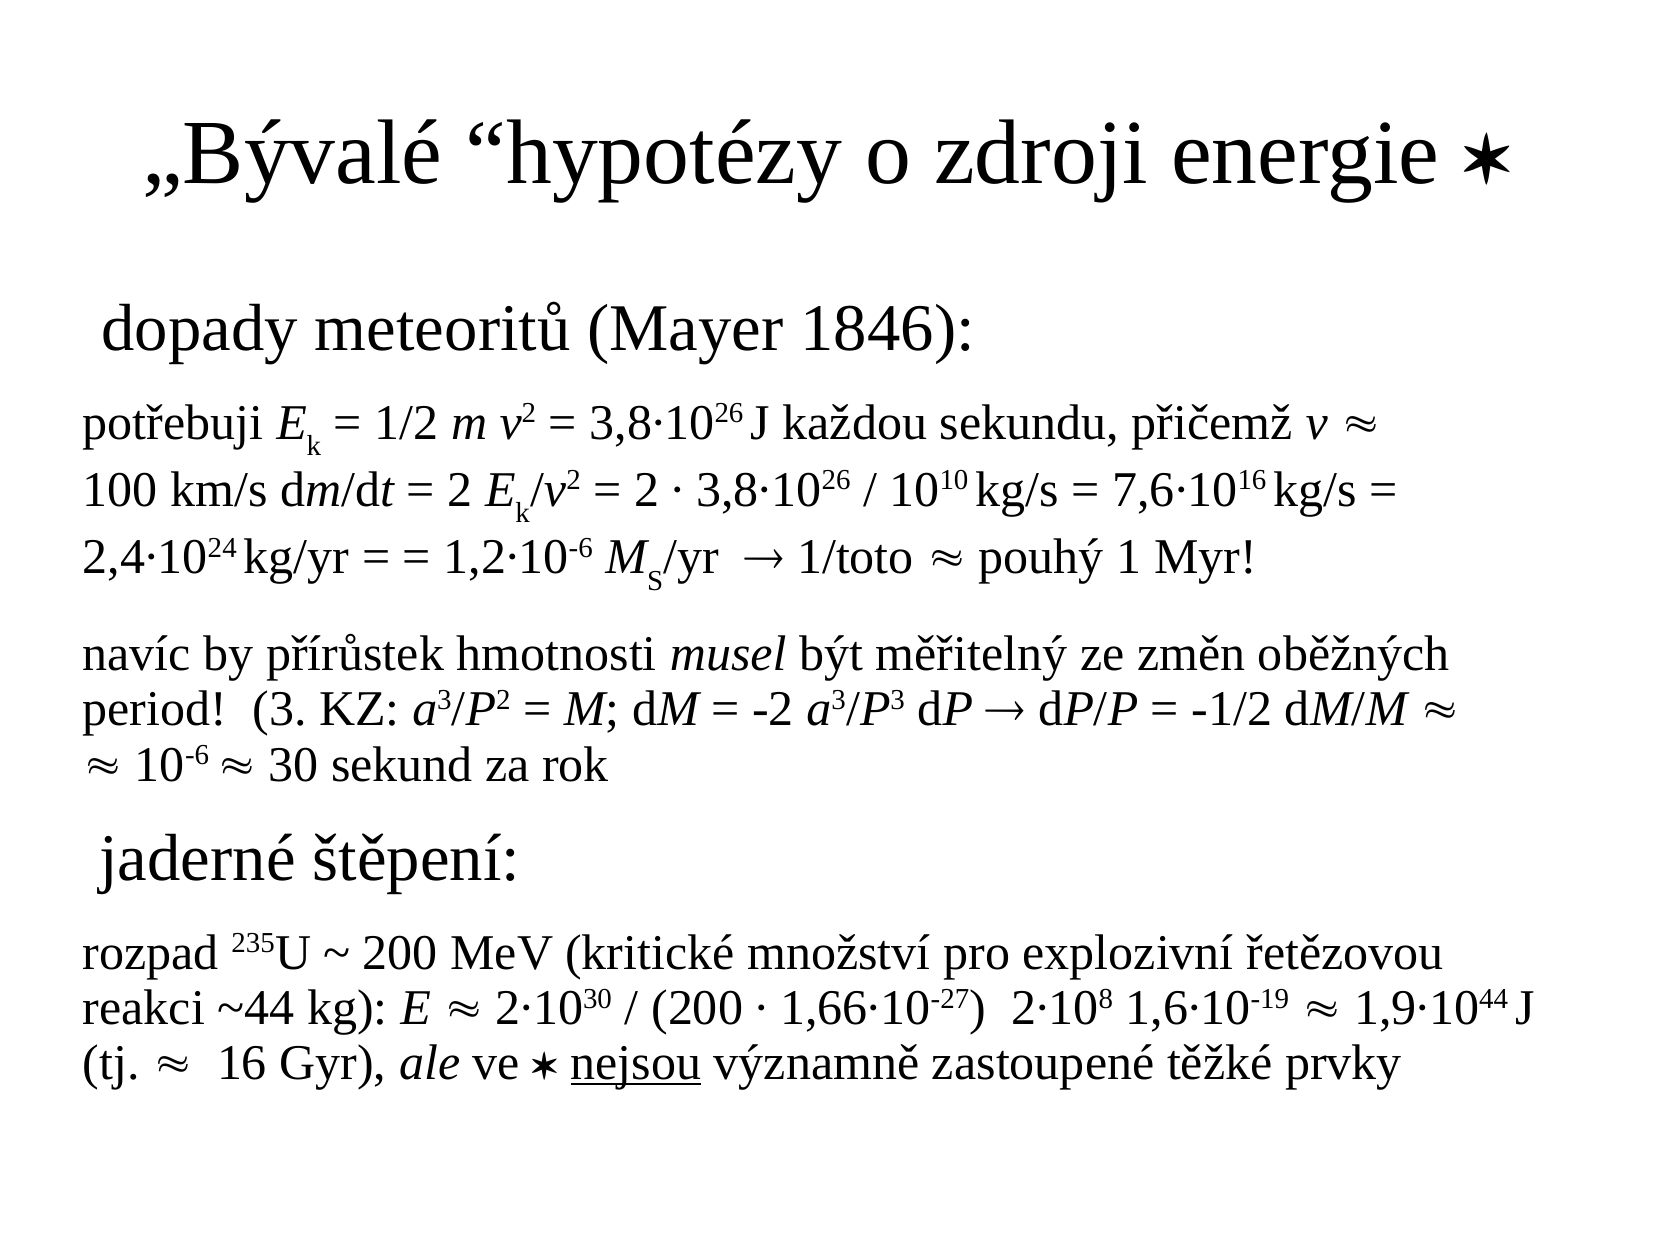

# „Bývalé “hypotézy o zdroji energie 
 dopady meteoritů (Mayer 1846):
potřebuji Ek = 1/2 m v2 = 3,8∙1026 J každou sekundu, přičemž v  100 km/s dm/dt = 2 Ek/v2 = 2 ∙ 3,8∙1026 / 1010 kg/s = 7,6∙1016 kg/s = 2,4∙1024 kg/yr = = 1,2∙10-6 MS/yr  1/toto  pouhý 1 Myr!
navíc by přírůstek hmotnosti musel být měřitelný ze změn oběžných period! (3. KZ: a3/P2 = M; dM = -2 a3/P3 dP  dP/P = -1/2 dM/M   10-6  30 sekund za rok
 jaderné štěpení:
rozpad 235U ~ 200 MeV (kritické množství pro explozivní řetězovou reakci ~44 kg): E  2∙1030 / (200 ∙ 1,66∙10-27) 2∙108 1,6∙10-19  1,9∙1044 J (tj.  16 Gyr), ale ve * nejsou významně zastoupené těžké prvky